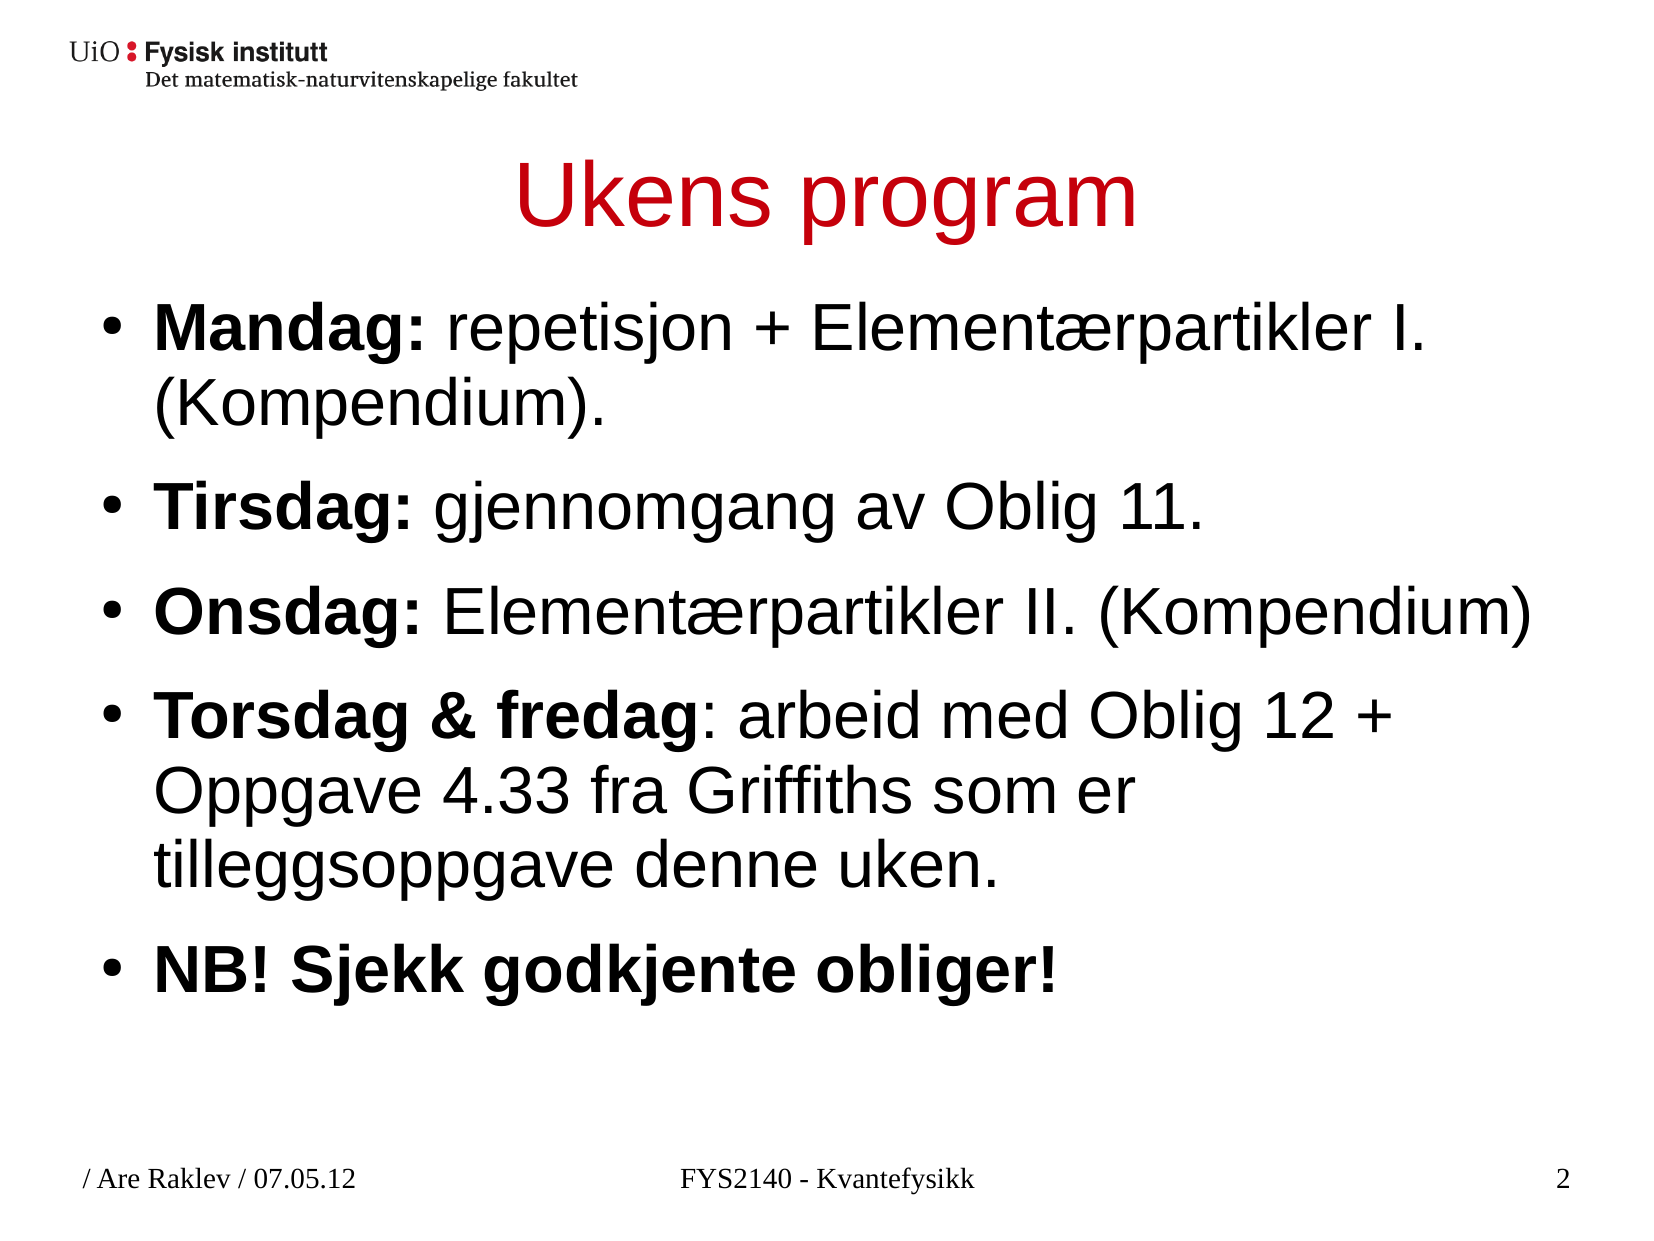

# Ukens program
Mandag: repetisjon + Elementærpartikler I. (Kompendium).
Tirsdag: gjennomgang av Oblig 11.
Onsdag: Elementærpartikler II. (Kompendium)
Torsdag & fredag: arbeid med Oblig 12 + Oppgave 4.33 fra Griffiths som er tilleggsoppgave denne uken.
NB! Sjekk godkjente obliger!
/ Are Raklev / 07.05.12
FYS2140 - Kvantefysikk
2